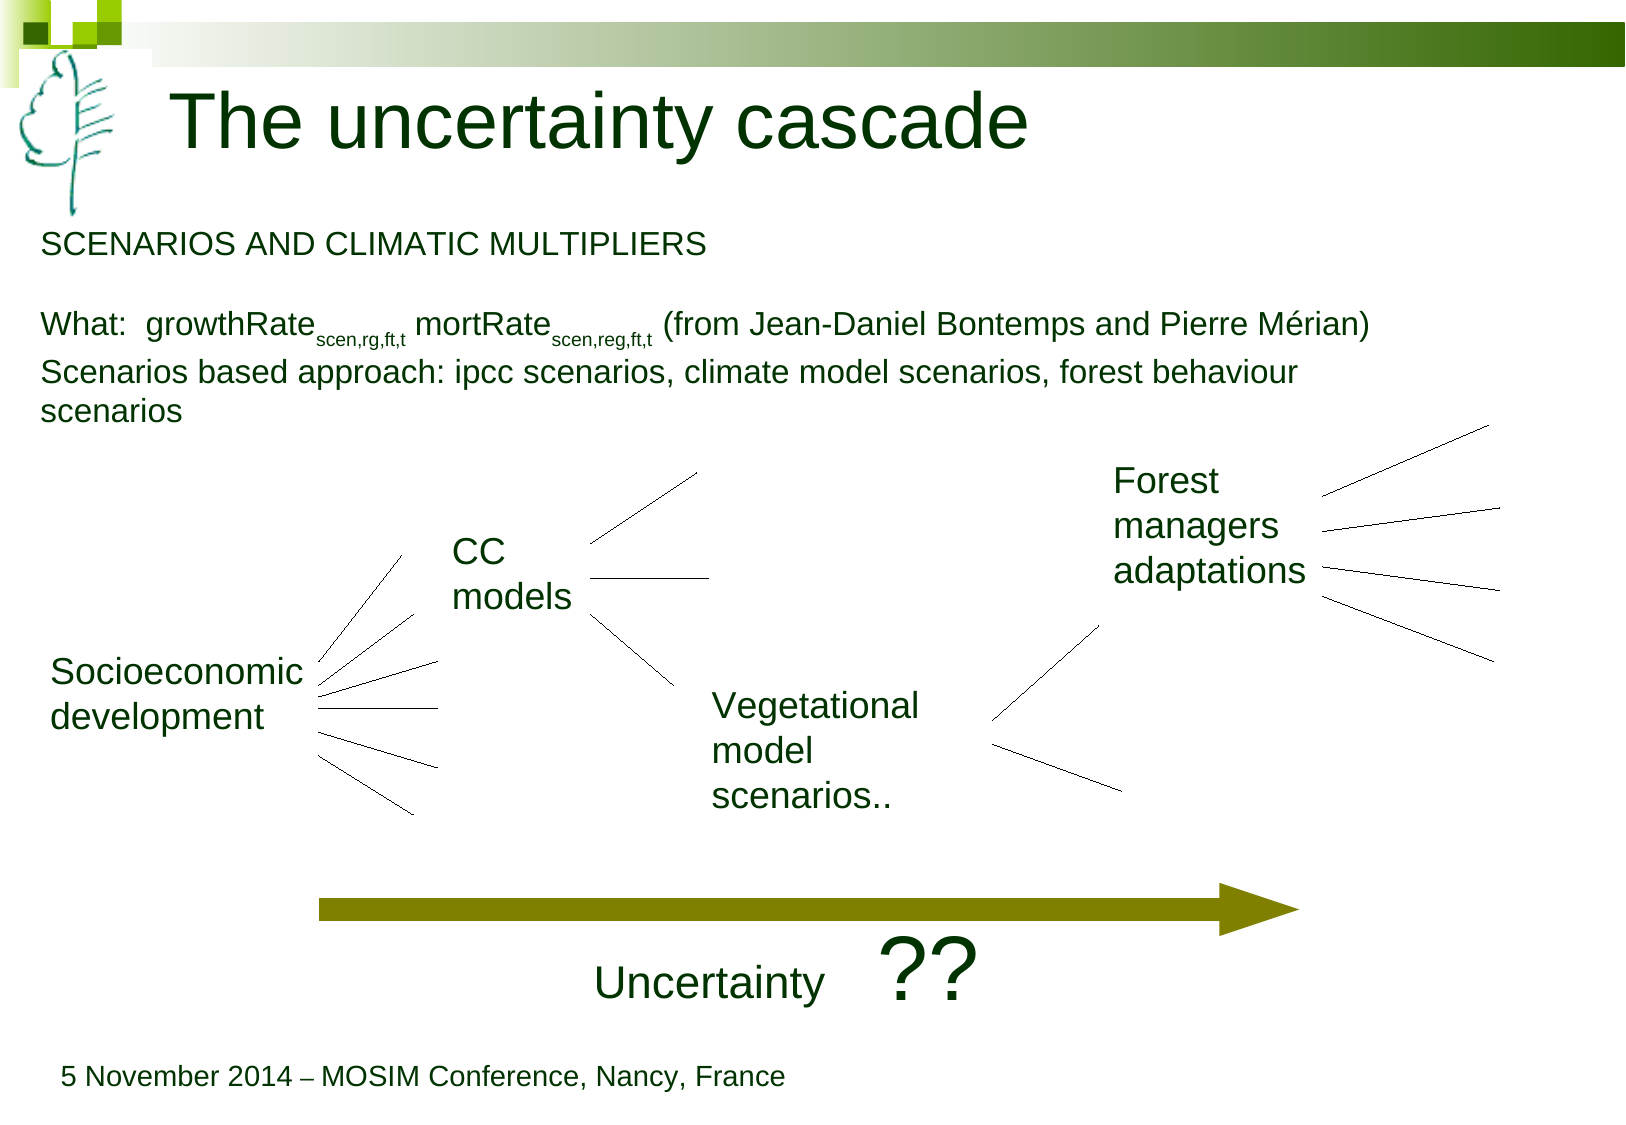

# The uncertainty cascade
SCENARIOS AND CLIMATIC MULTIPLIERS
What: growthRatescen,rg,ft,t mortRatescen,reg,ft,t (from Jean-Daniel Bontemps and Pierre Mérian)
Scenarios based approach: ipcc scenarios, climate model scenarios, forest behaviour scenarios
Forest managers
adaptations
CC models
Socioeconomic development
Vegetational model scenarios..
??
Uncertainty